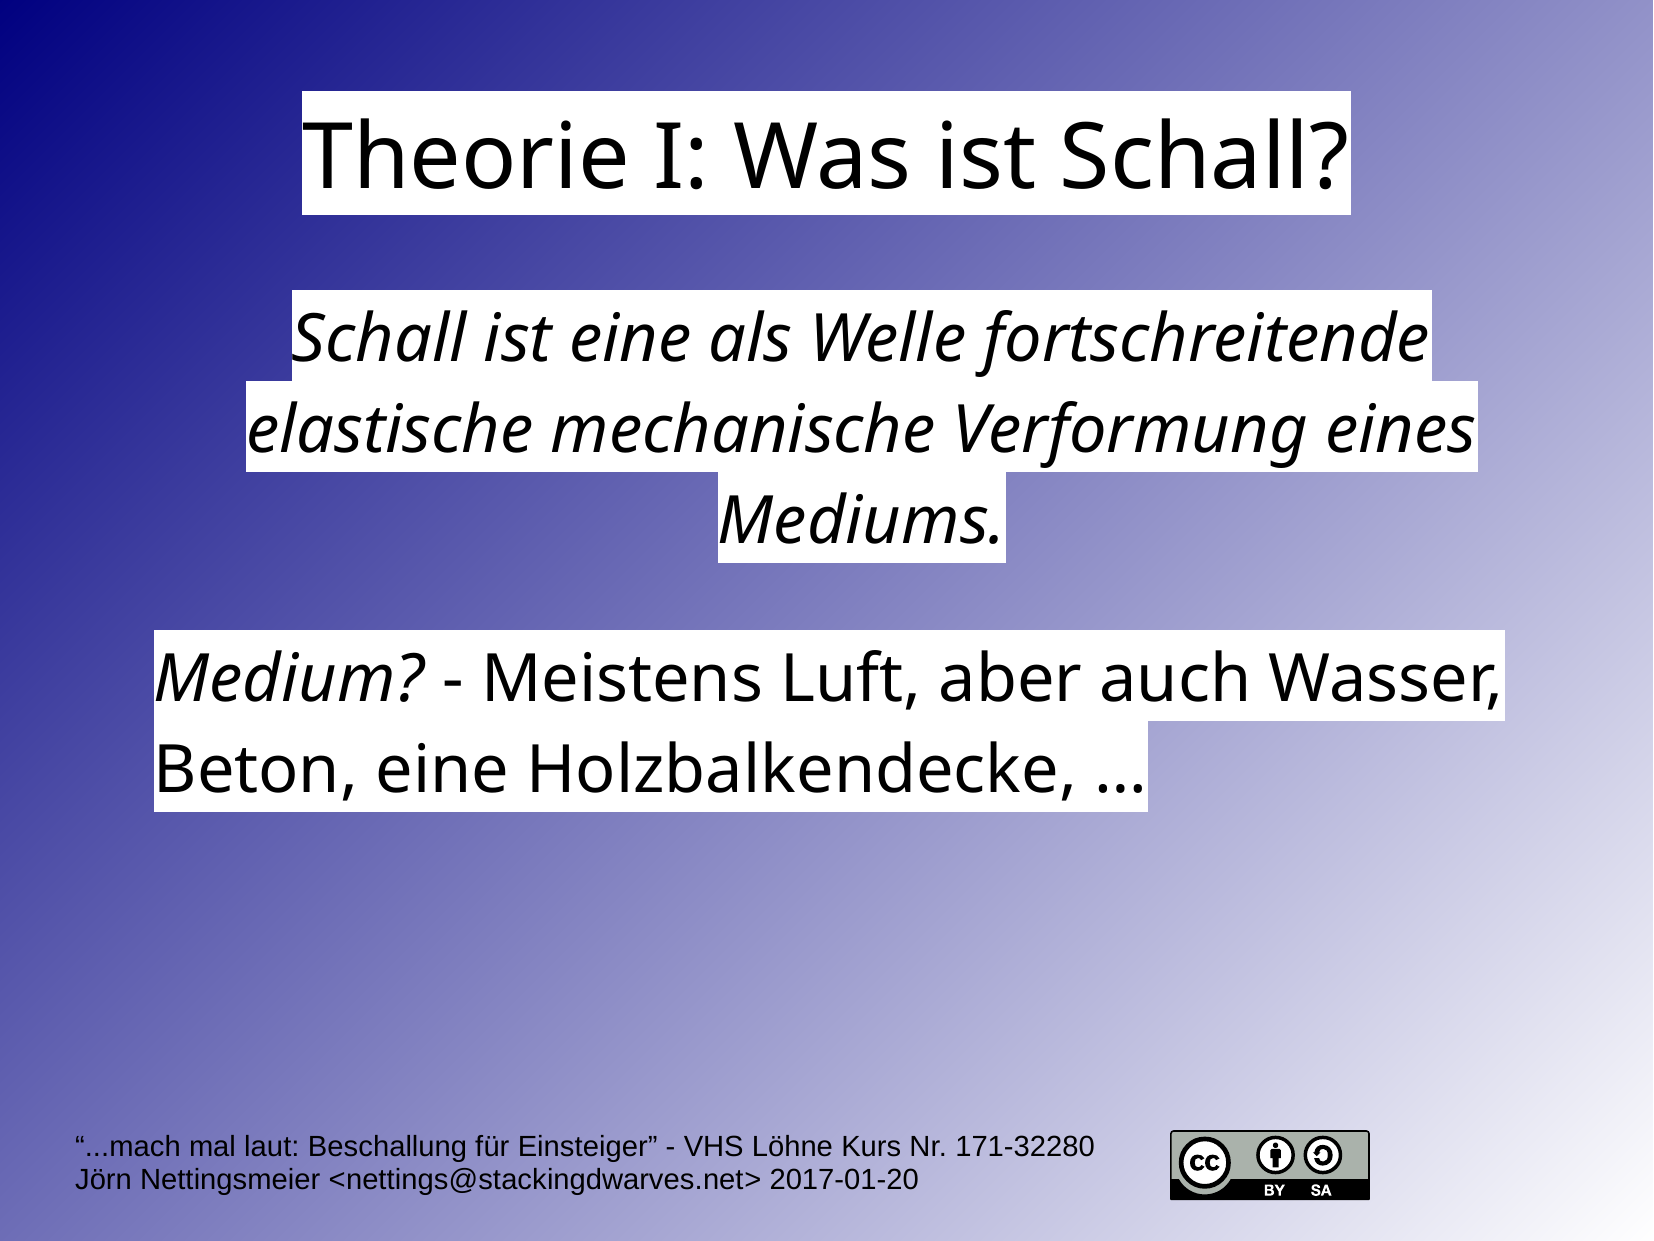

# Theorie I: Was ist Schall?
Schall ist eine als Welle fortschreitende elastische mechanische Verformung eines Mediums.
Medium? - Meistens Luft, aber auch Wasser, Beton, eine Holzbalkendecke, …